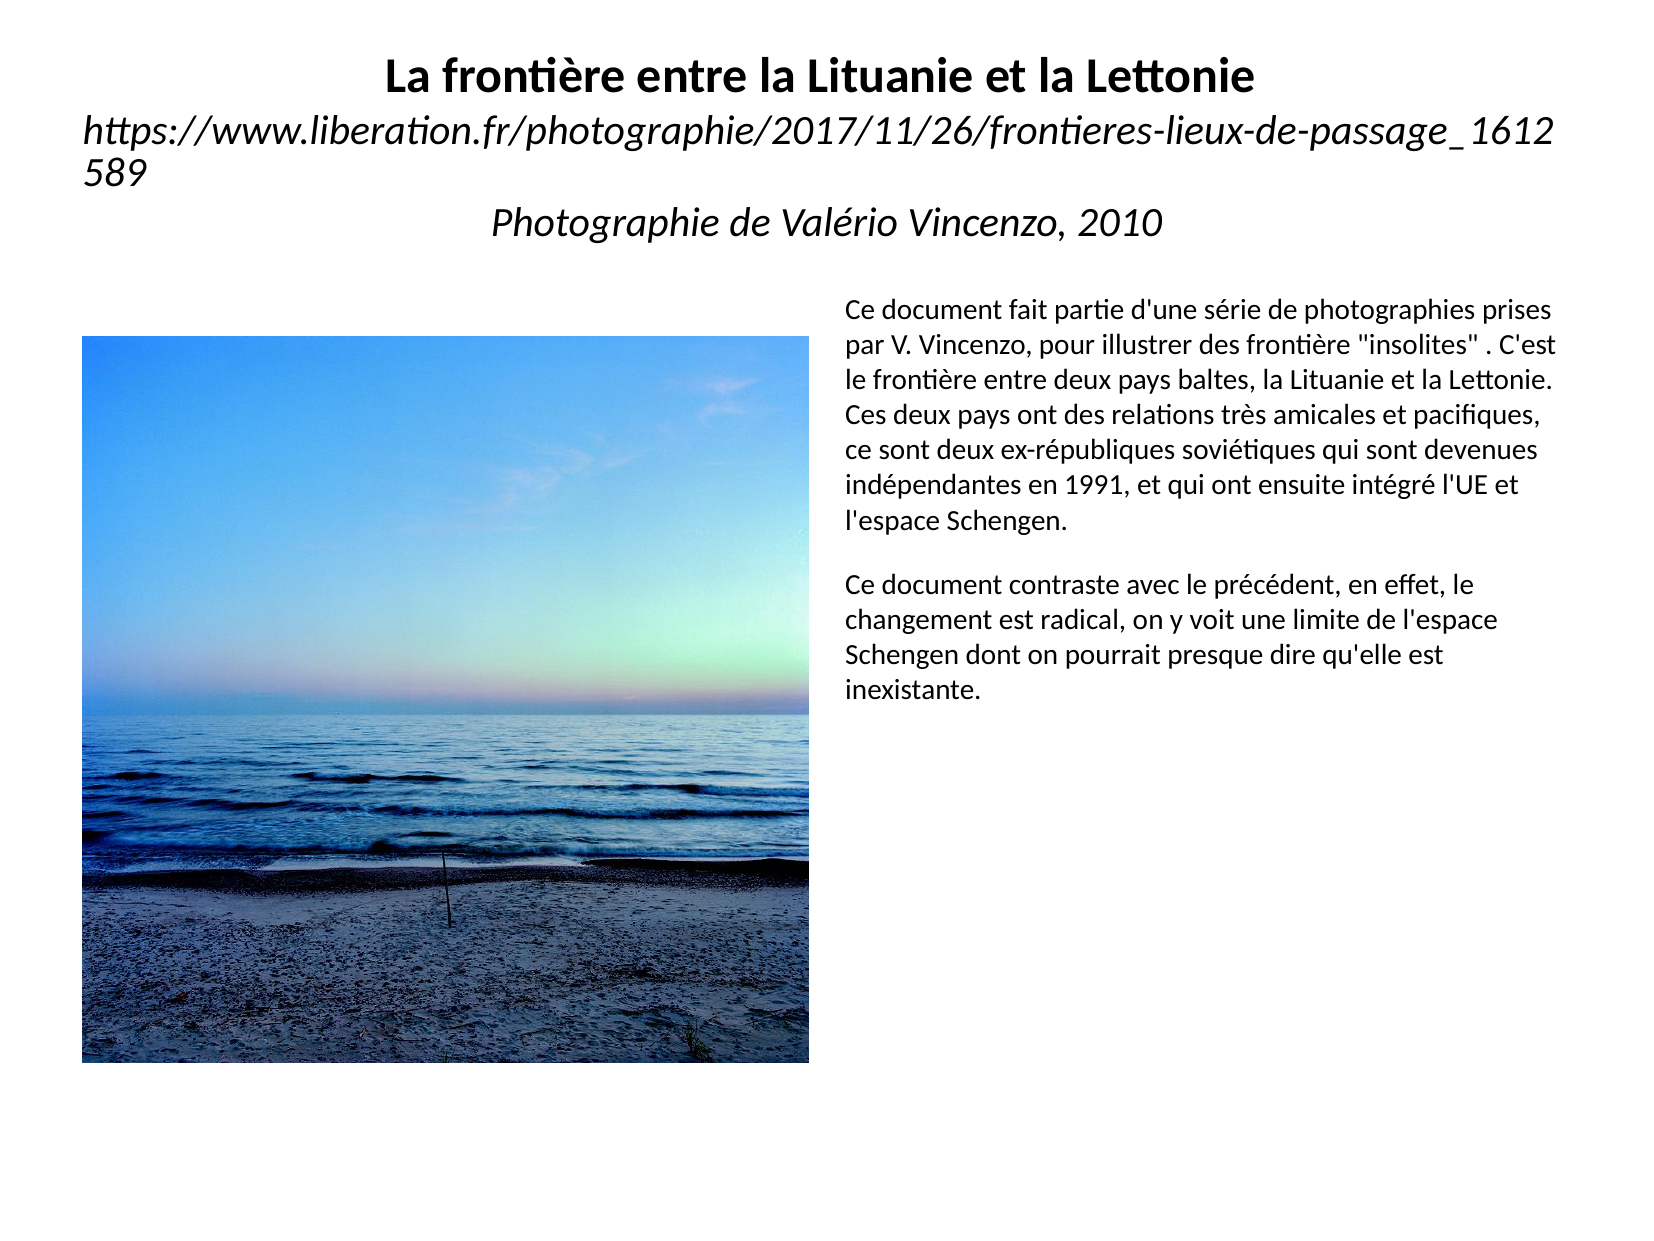

# La frontière entre la Lituanie et la Lettonie https://www.liberation.fr/photographie/2017/11/26/frontieres-lieux-de-passage_1612589Photographie de Valério Vincenzo, 2010
Ce document fait partie d'une série de photographies prises par V. Vincenzo, pour illustrer des frontière "insolites" . C'est le frontière entre deux pays baltes, la Lituanie et la Lettonie. Ces deux pays ont des relations très amicales et pacifiques, ce sont deux ex-républiques soviétiques qui sont devenues indépendantes en 1991, et qui ont ensuite intégré l'UE et l'espace Schengen.
Ce document contraste avec le précédent, en effet, le changement est radical, on y voit une limite de l'espace Schengen dont on pourrait presque dire qu'elle est inexistante.